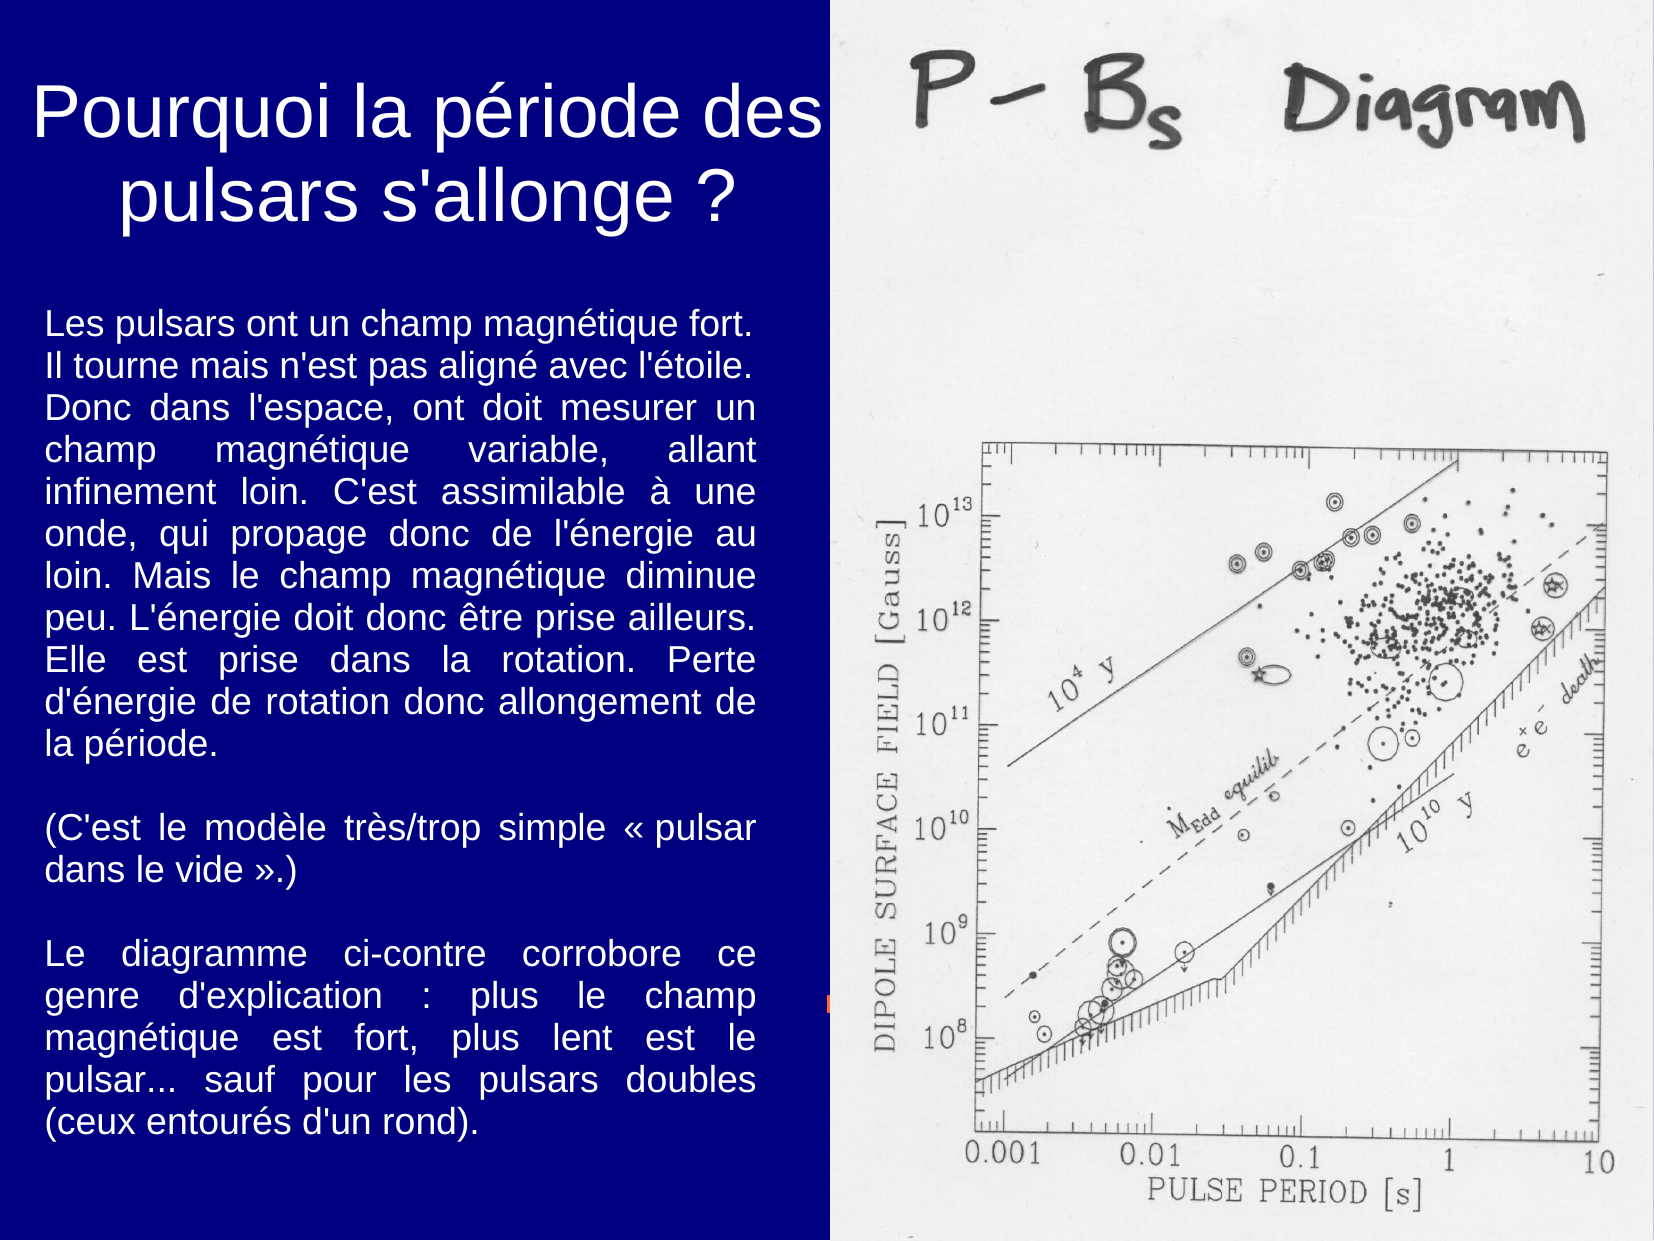

# Pourquoi la période des pulsars s'allonge ?
Les pulsars ont un champ magnétique fort.
Il tourne mais n'est pas aligné avec l'étoile.
Donc dans l'espace, ont doit mesurer un champ magnétique variable, allant infinement loin. C'est assimilable à une onde, qui propage donc de l'énergie au loin. Mais le champ magnétique diminue peu. L'énergie doit donc être prise ailleurs. Elle est prise dans la rotation. Perte d'énergie de rotation donc allongement de la période.
(C'est le modèle très/trop simple « pulsar dans le vide ».)
Le diagramme ci-contre corrobore ce genre d'explication : plus le champ magnétique est fort, plus lent est le pulsar... sauf pour les pulsars doubles (ceux entourés d'un rond).